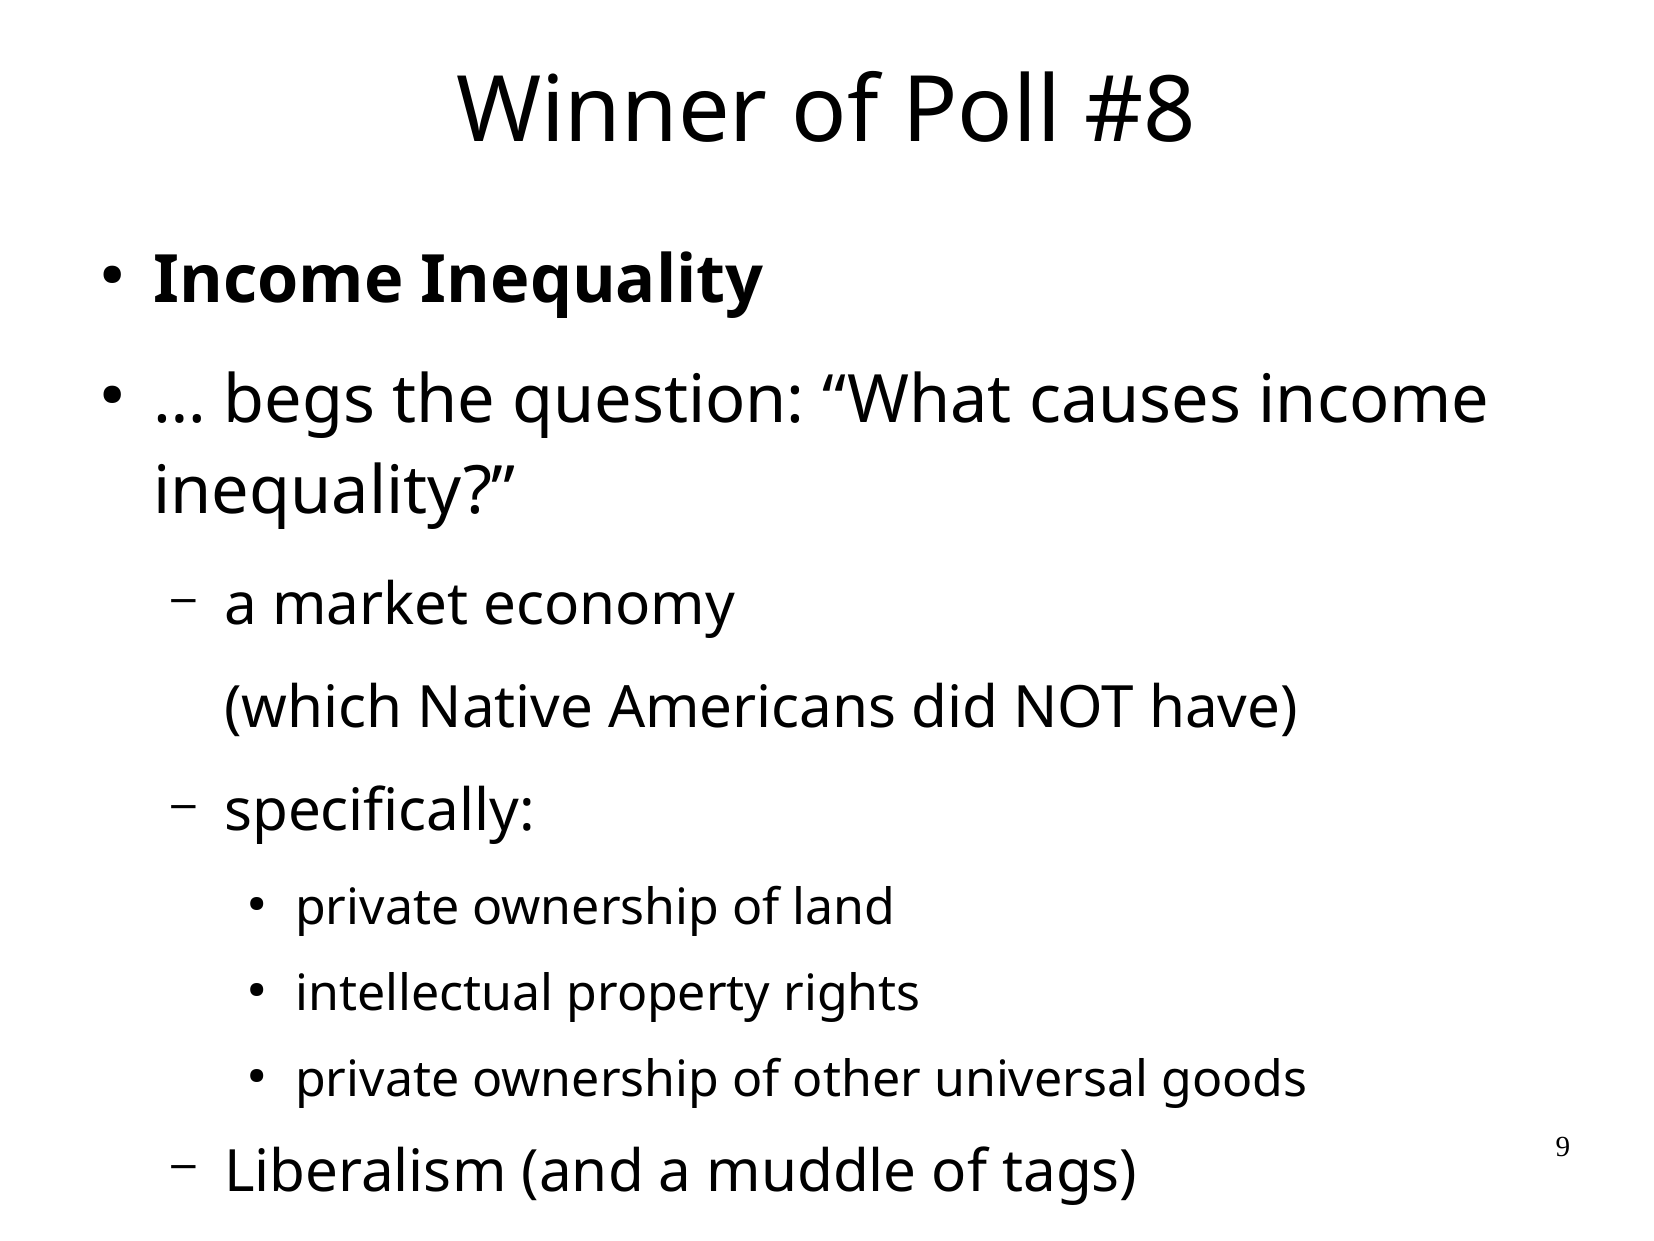

# Winner of Poll #8
Income Inequality
… begs the question: “What causes income inequality?”
a market economy
(which Native Americans did NOT have)
specifically:
private ownership of land
intellectual property rights
private ownership of other universal goods
Liberalism (and a muddle of tags)
9